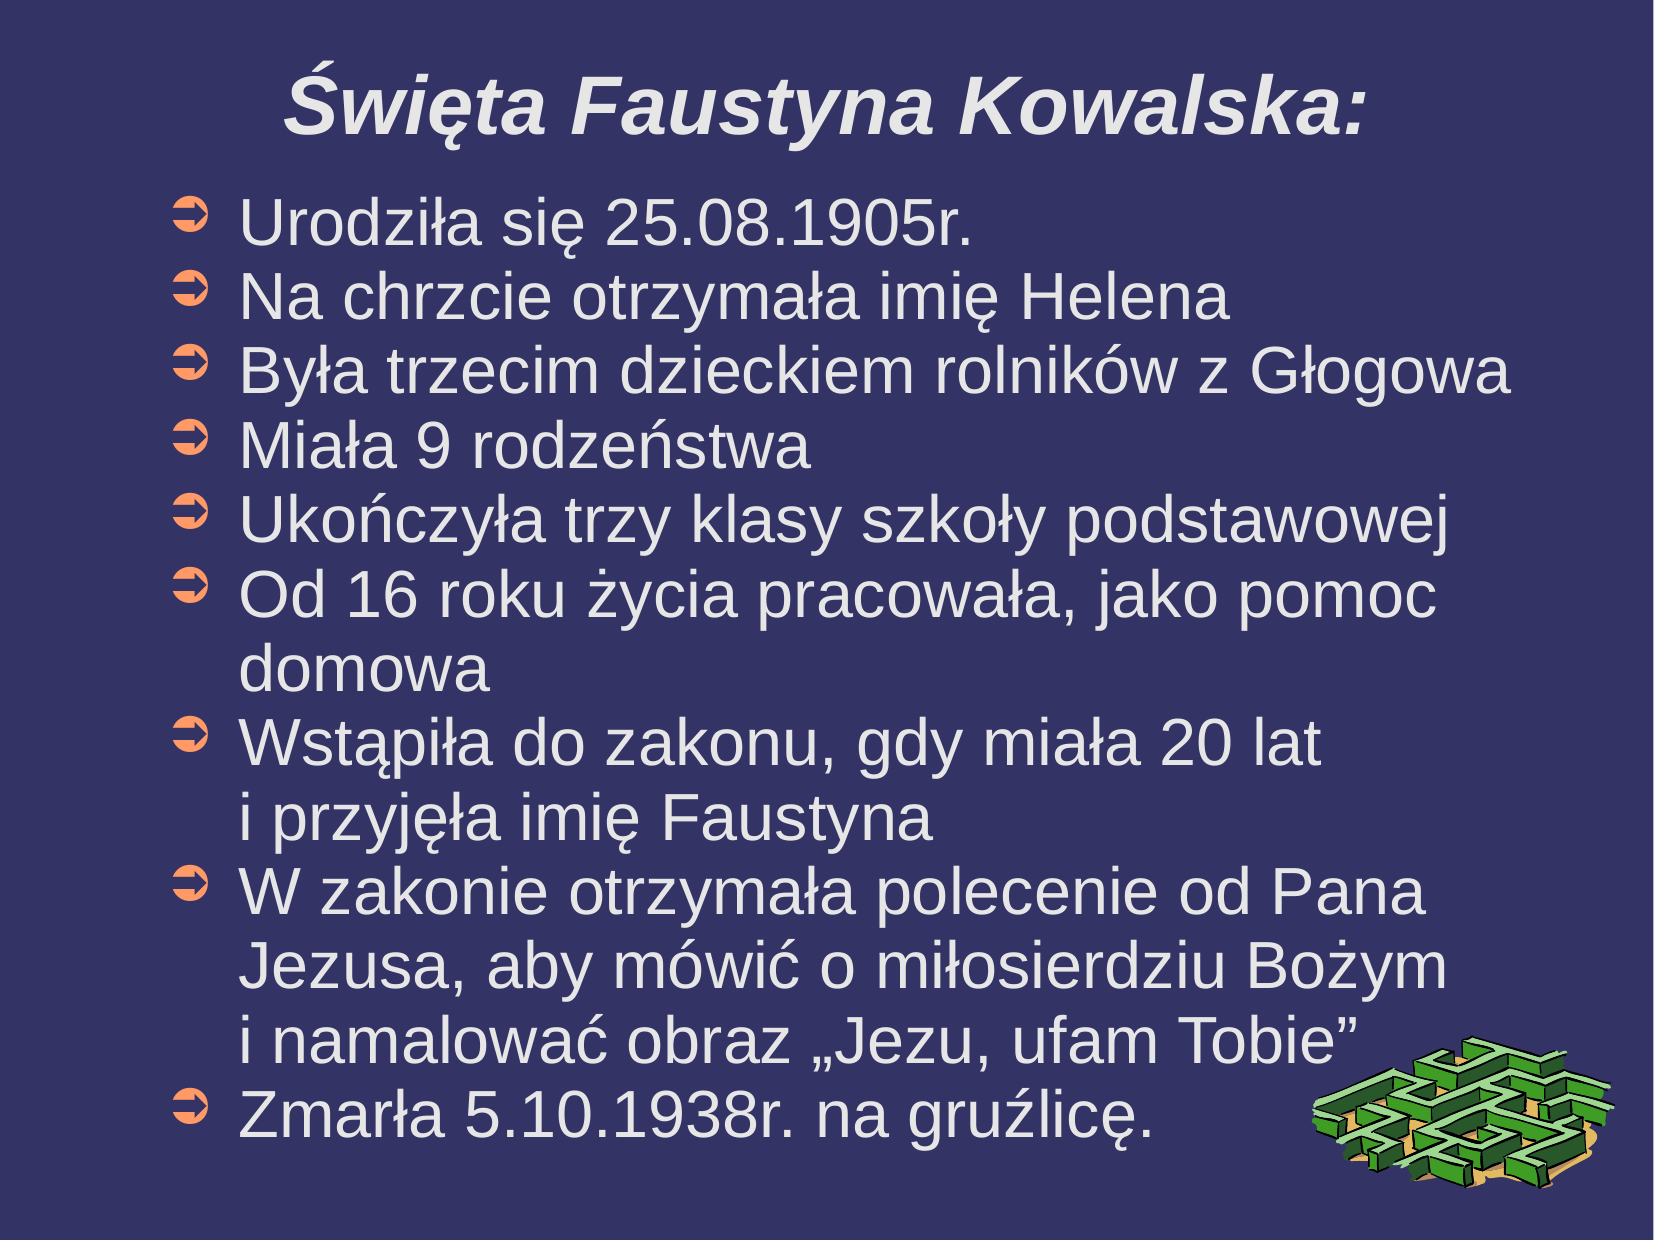

# Święta Faustyna Kowalska:
Urodziła się 25.08.1905r.
Na chrzcie otrzymała imię Helena
Była trzecim dzieckiem rolników z Głogowa
Miała 9 rodzeństwa
Ukończyła trzy klasy szkoły podstawowej
Od 16 roku życia pracowała, jako pomoc domowa
Wstąpiła do zakonu, gdy miała 20 lat i przyjęła imię Faustyna
W zakonie otrzymała polecenie od Pana Jezusa, aby mówić o miłosierdziu Bożym i namalować obraz „Jezu, ufam Tobie”
Zmarła 5.10.1938r. na gruźlicę.